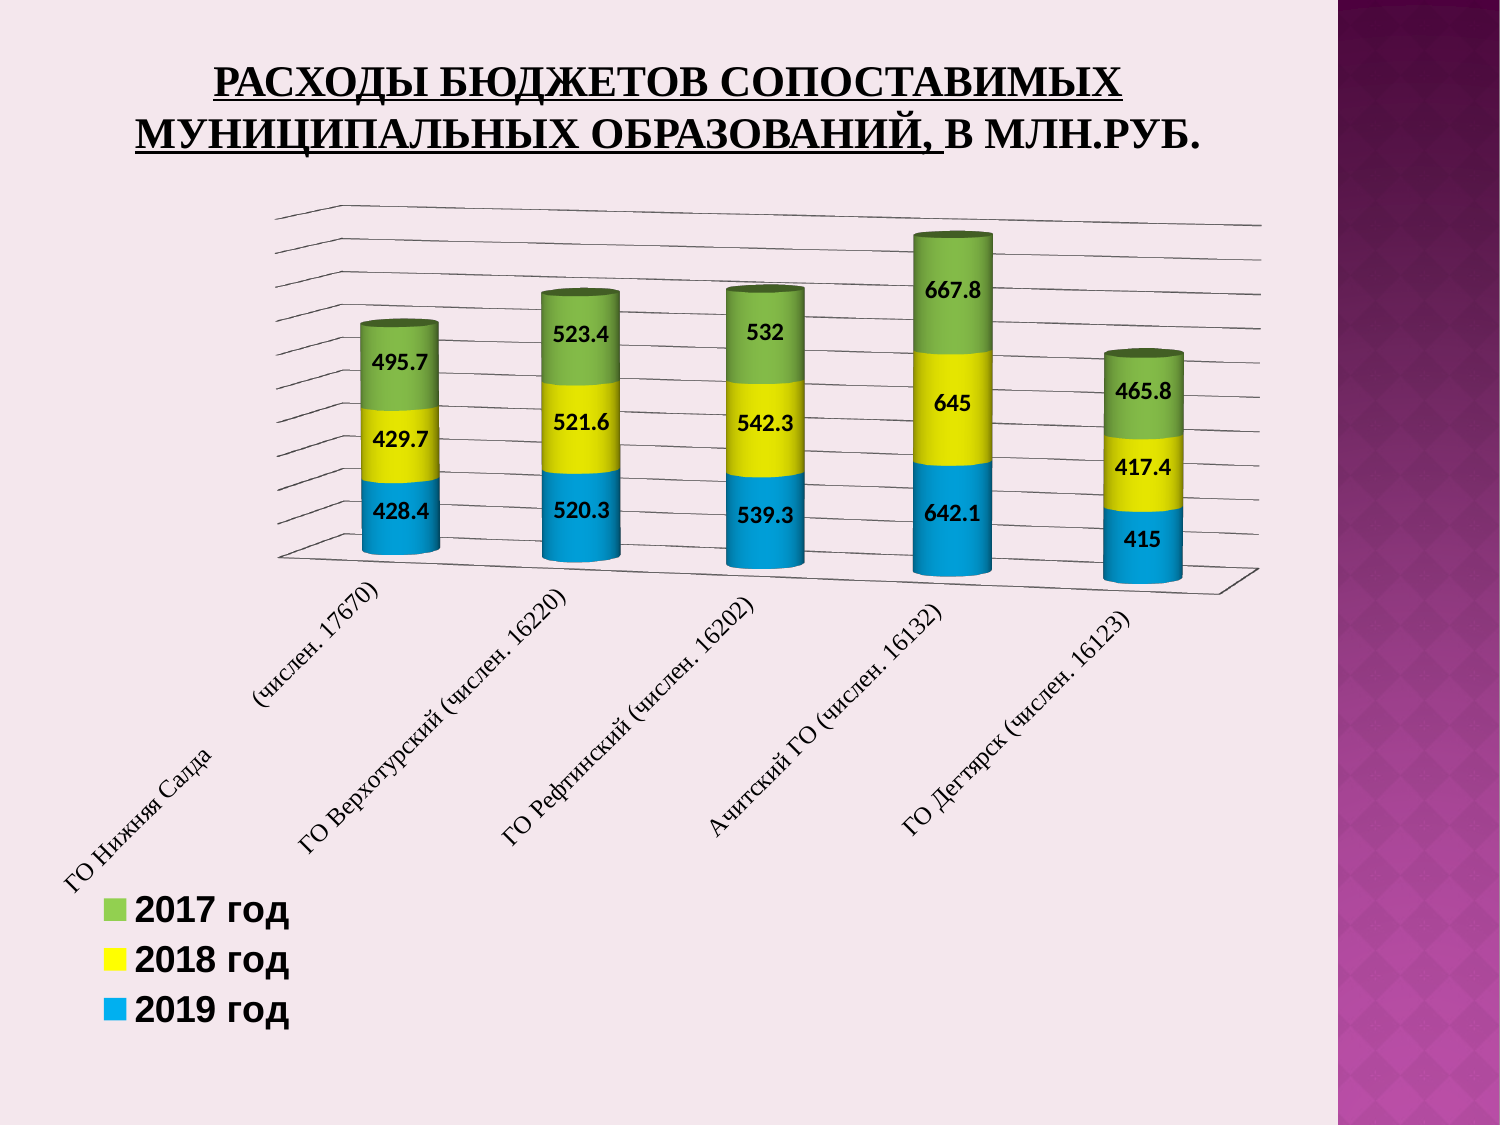

# Расходы бюджетов сопоставимых муниципальных образований, в млн.руб.
[unsupported chart]